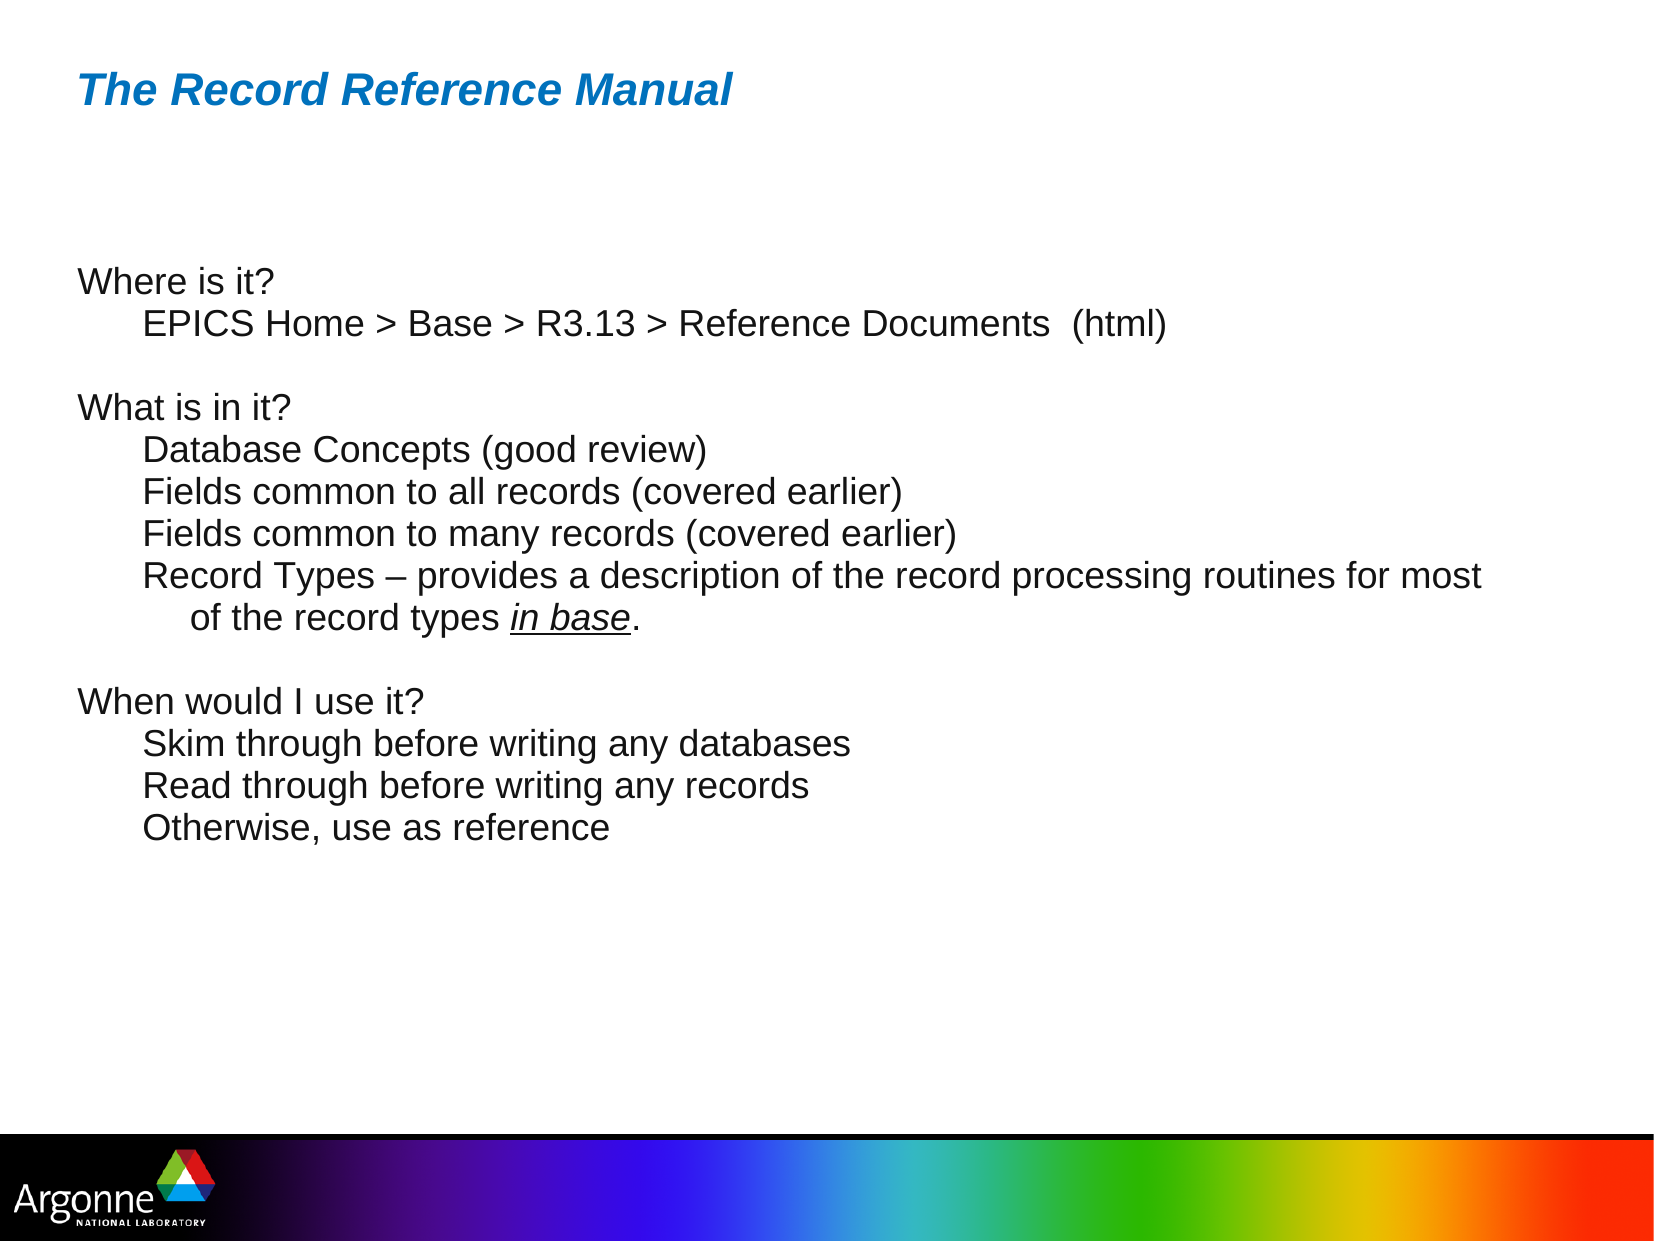

# The Record Reference Manual
Where is it?
EPICS Home > Base > R3.13 > Reference Documents (html)
What is in it?
Database Concepts (good review)
Fields common to all records (covered earlier)
Fields common to many records (covered earlier)
Record Types – provides a description of the record processing routines for most of the record types in base.
When would I use it?
Skim through before writing any databases
Read through before writing any records
Otherwise, use as reference